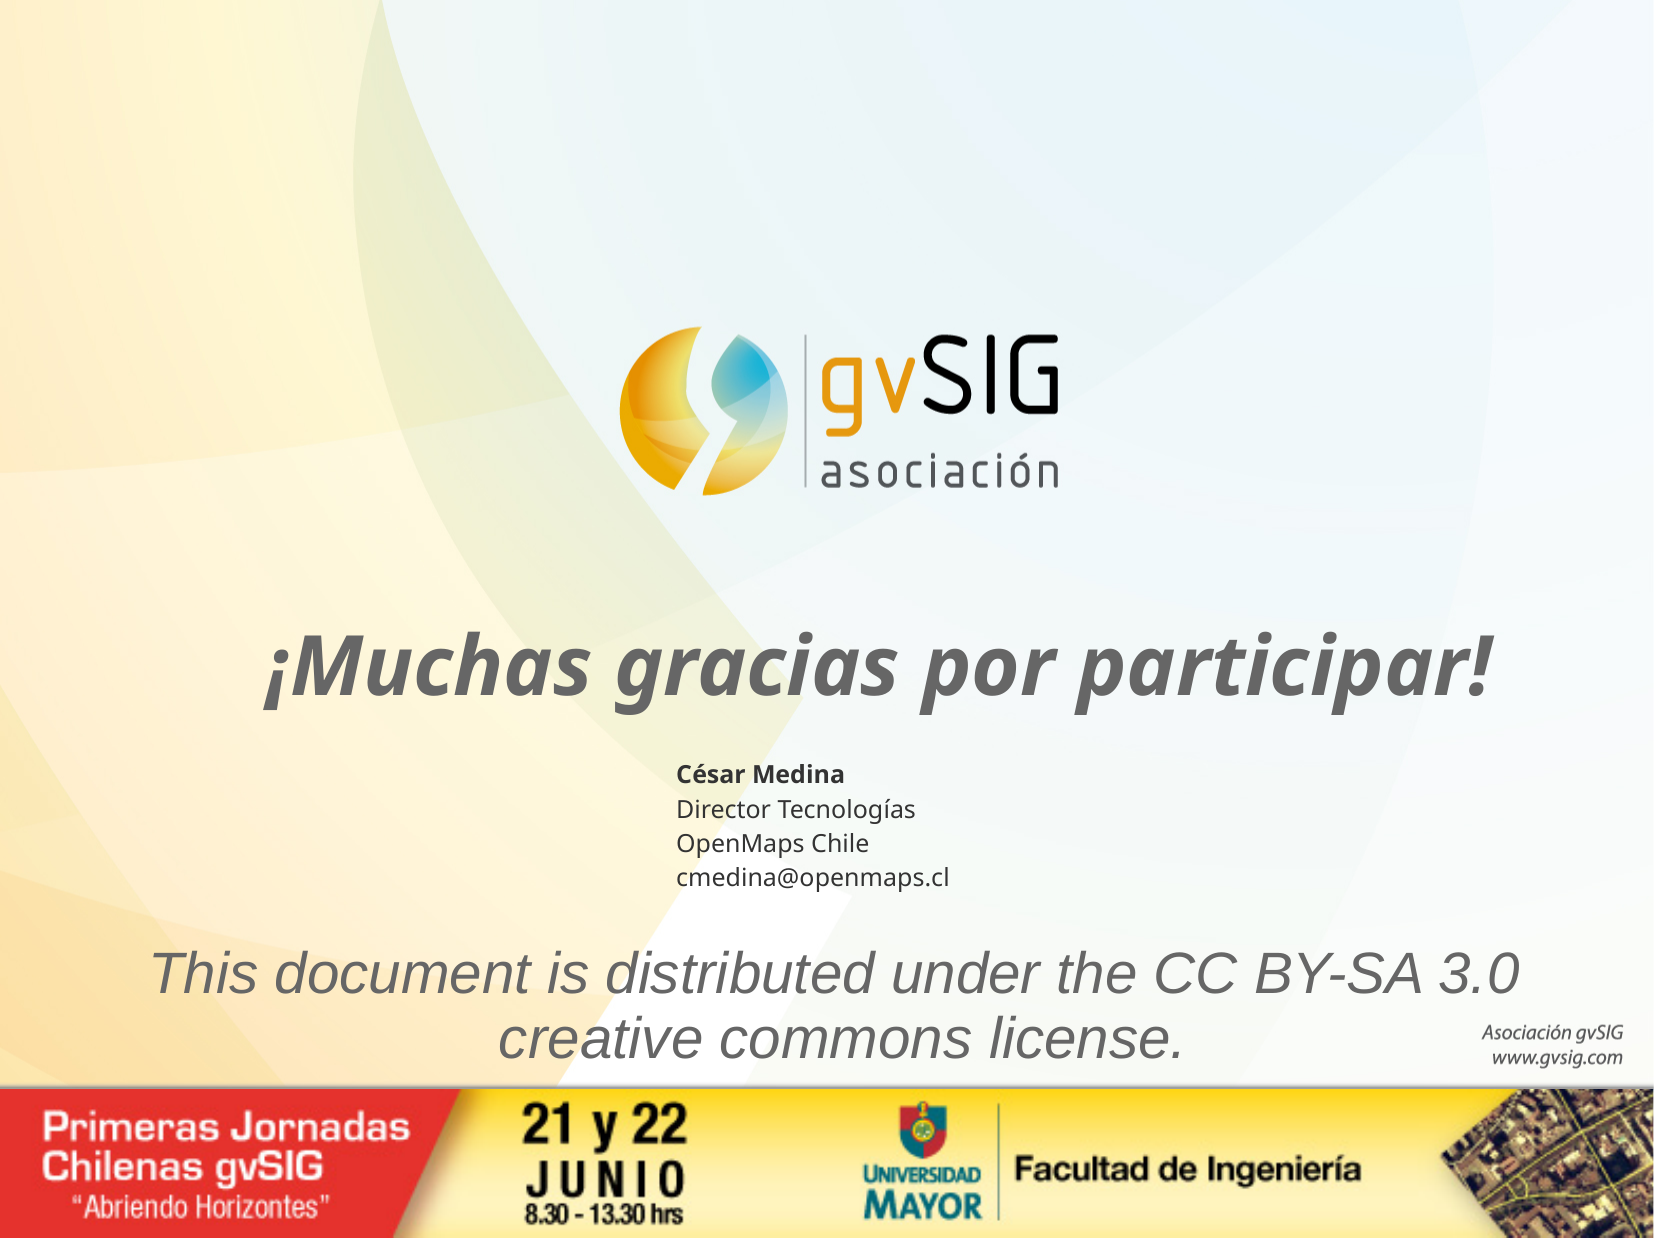

# ¡Muchas gracias por participar!
César Medina
Director Tecnologías
OpenMaps Chile
cmedina@openmaps.cl
This document is distributed under the CC BY-SA 3.0 creative commons license.